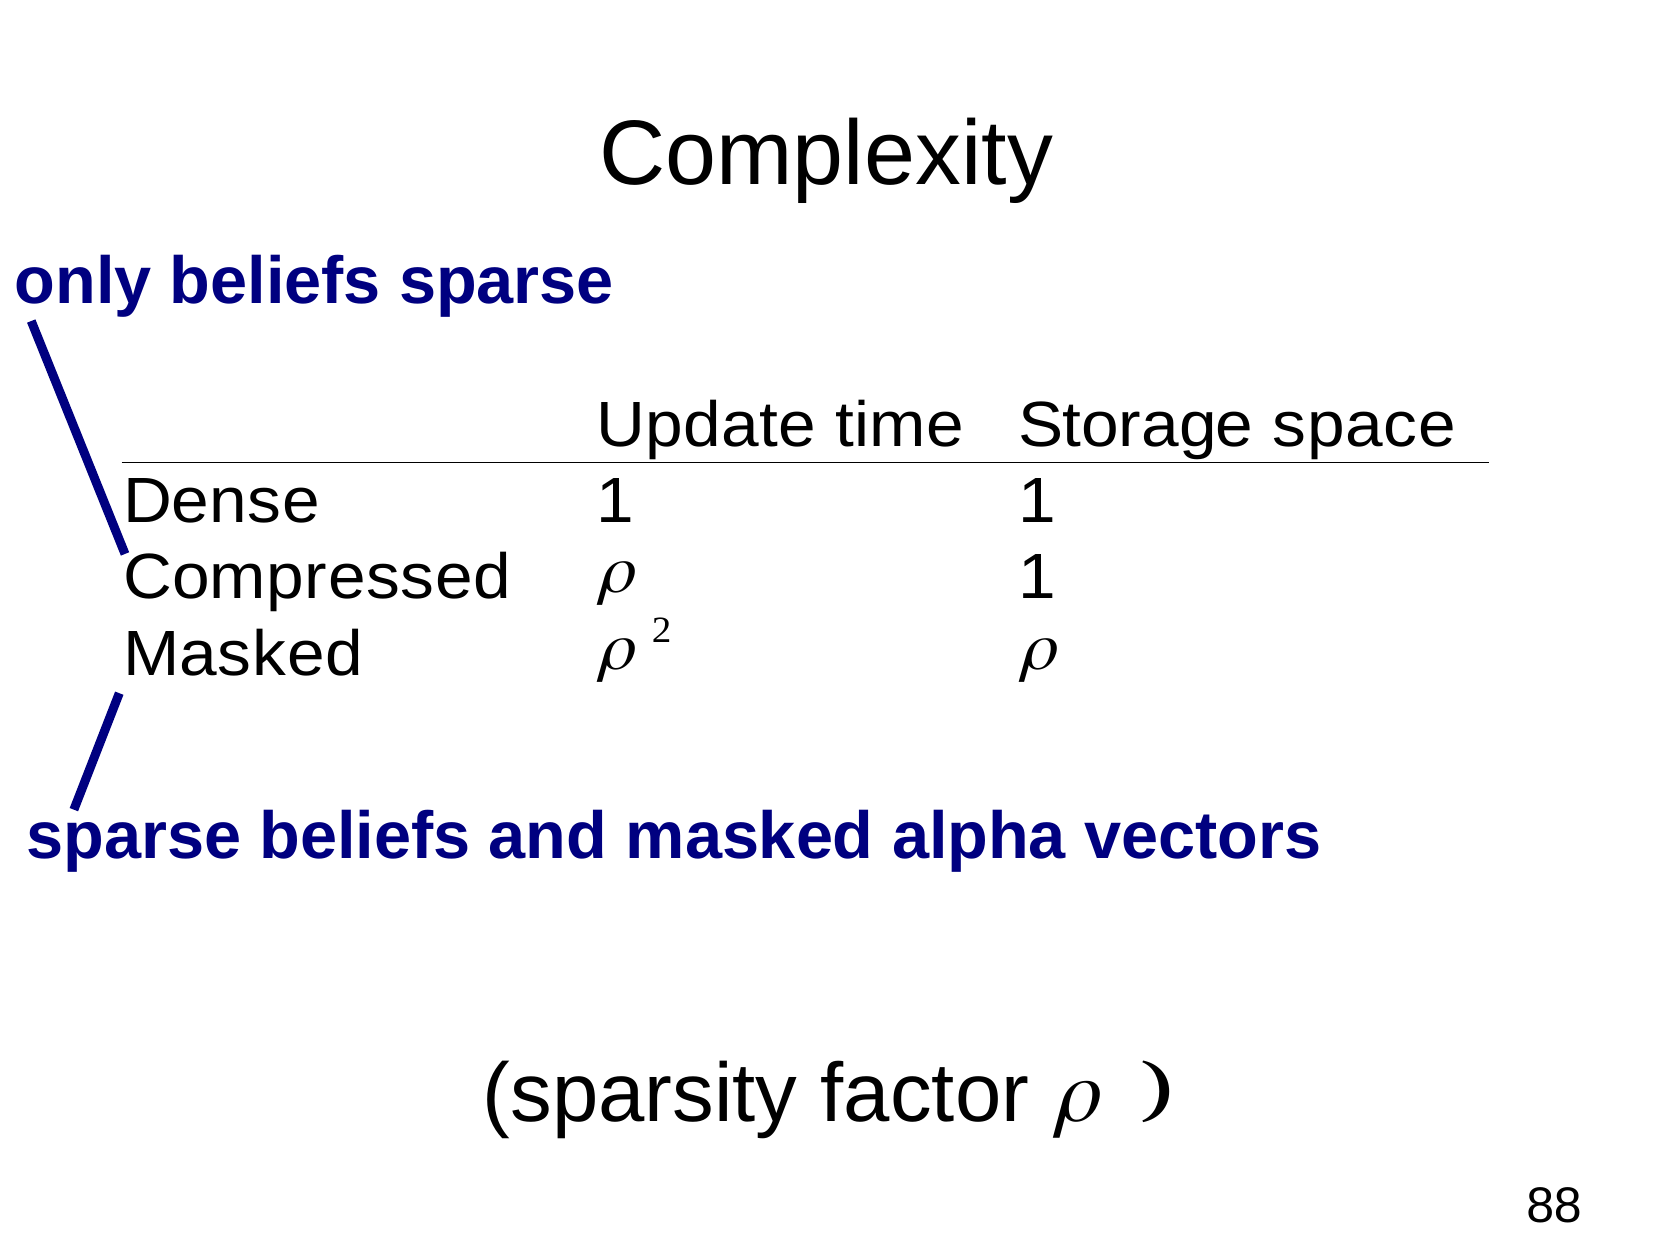

# Complexity
only beliefs sparse
sparse beliefs and masked alpha vectors
(sparsity factor ρ )